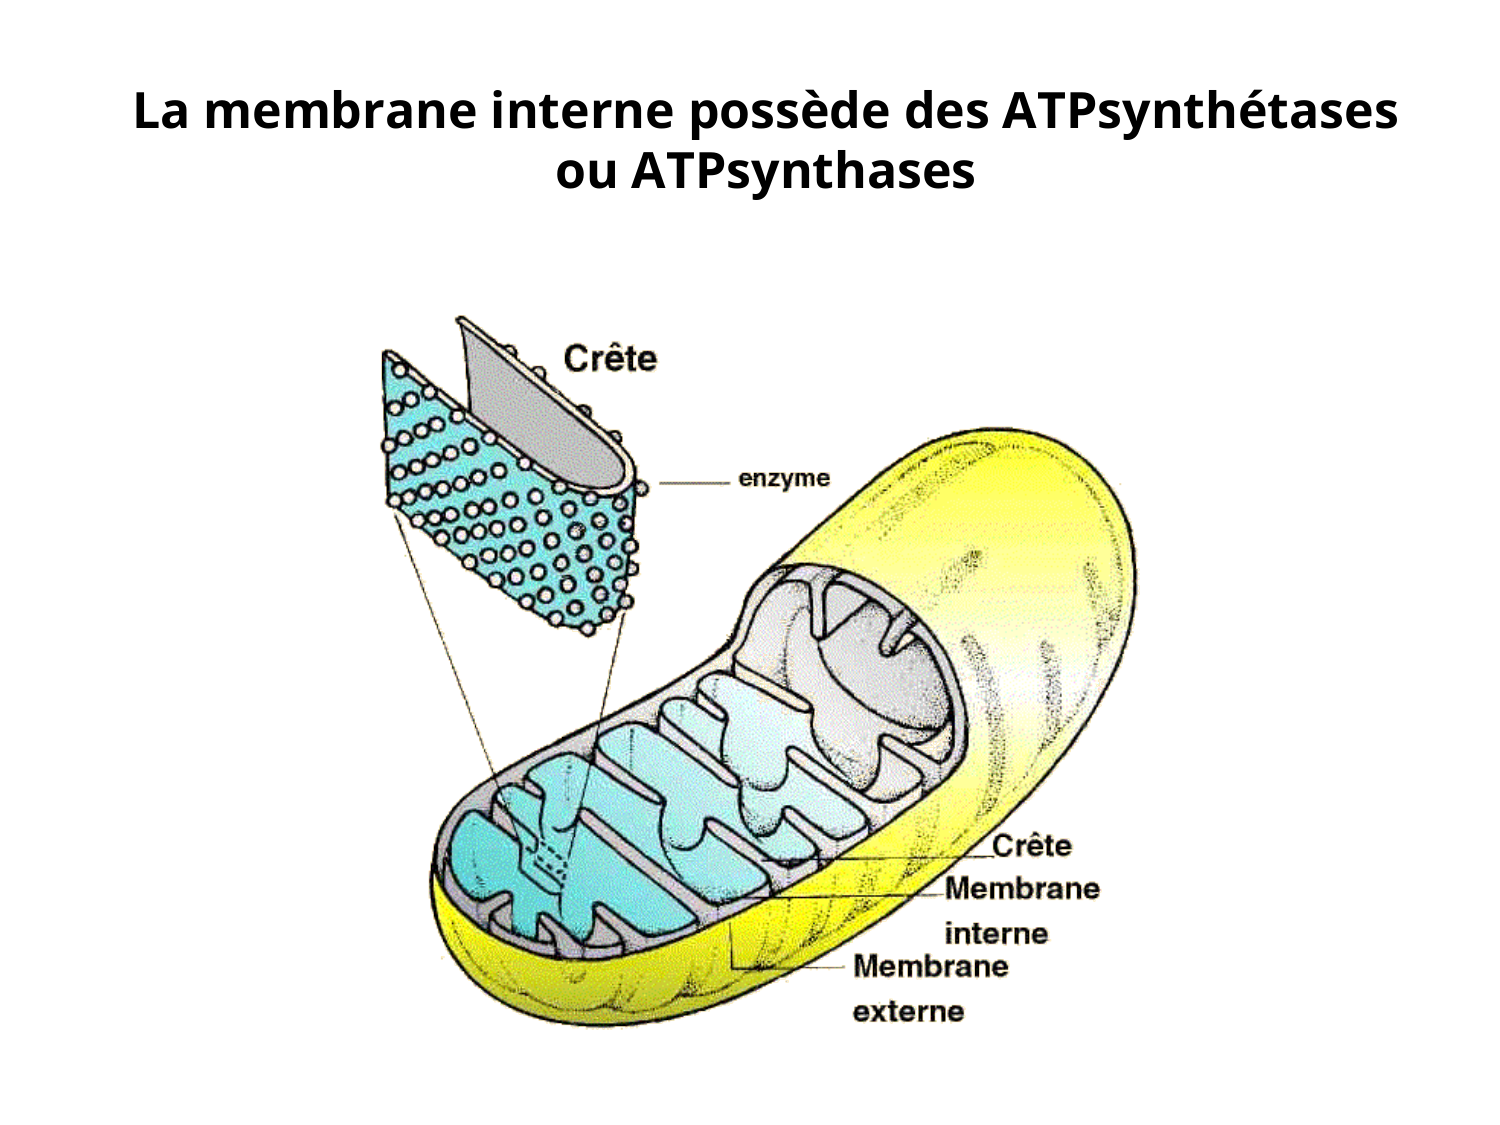

La membrane interne possède des ATPsynthétases
ou ATPsynthases